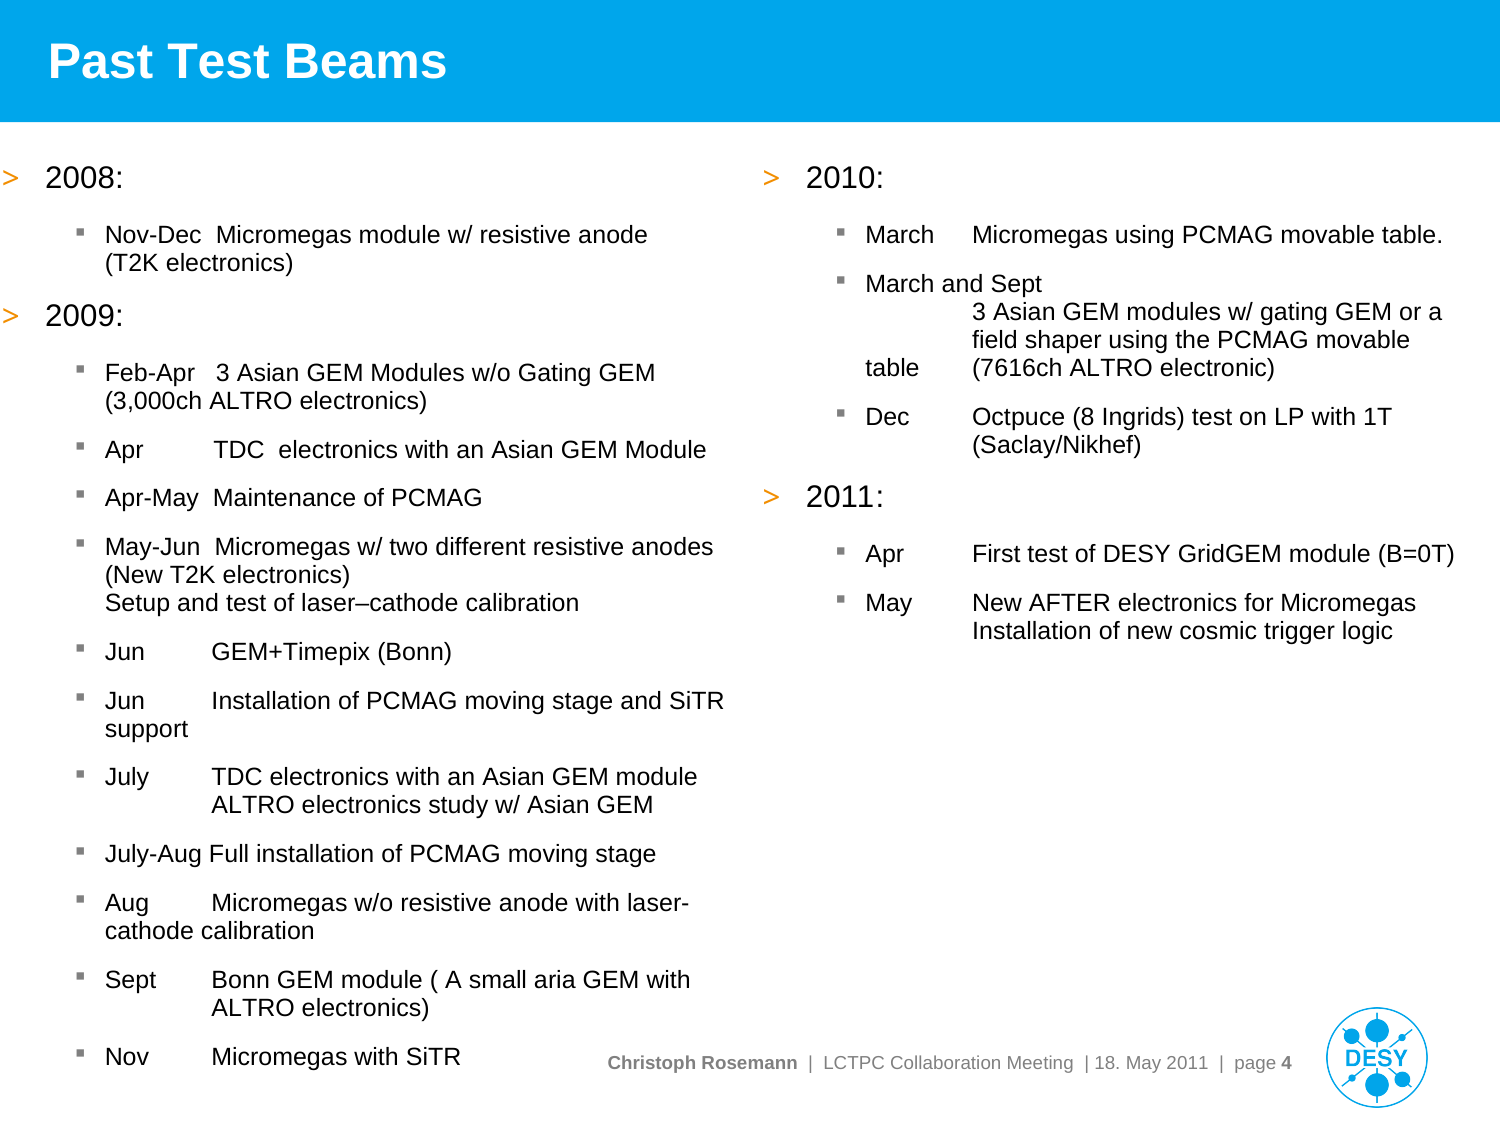

# Past Test Beams
2008:
Nov-Dec Micromegas module w/ resistive anode
(T2K electronics)
2009:
Feb-Apr 3 Asian GEM Modules w/o Gating GEM (3,000ch ALTRO electronics)
Apr TDC electronics with an Asian GEM Module
Apr-May Maintenance of PCMAG
May-Jun Micromegas w/ two different resistive anodes (New T2K electronics)
Setup and test of laser–cathode calibration
Jun 	GEM+Timepix (Bonn)
Jun	Installation of PCMAG moving stage and SiTR support
July 	TDC electronics with an Asian GEM module
	ALTRO electronics study w/ Asian GEM
July-Aug Full installation of PCMAG moving stage
Aug	Micromegas w/o resistive anode with laser-cathode calibration
Sept 	Bonn GEM module ( A small aria GEM with
	ALTRO electronics)
Nov	Micromegas with SiTR
2010:
March	Micromegas using PCMAG movable table.
March and Sept
	3 Asian GEM modules w/ gating GEM or a
	field shaper using the PCMAG movable table 	(7616ch ALTRO electronic)
Dec	Octpuce (8 Ingrids) test on LP with 1T
	(Saclay/Nikhef)
2011:
Apr	First test of DESY GridGEM module (B=0T)
May	New AFTER electronics for Micromegas
	Installation of new cosmic trigger logic